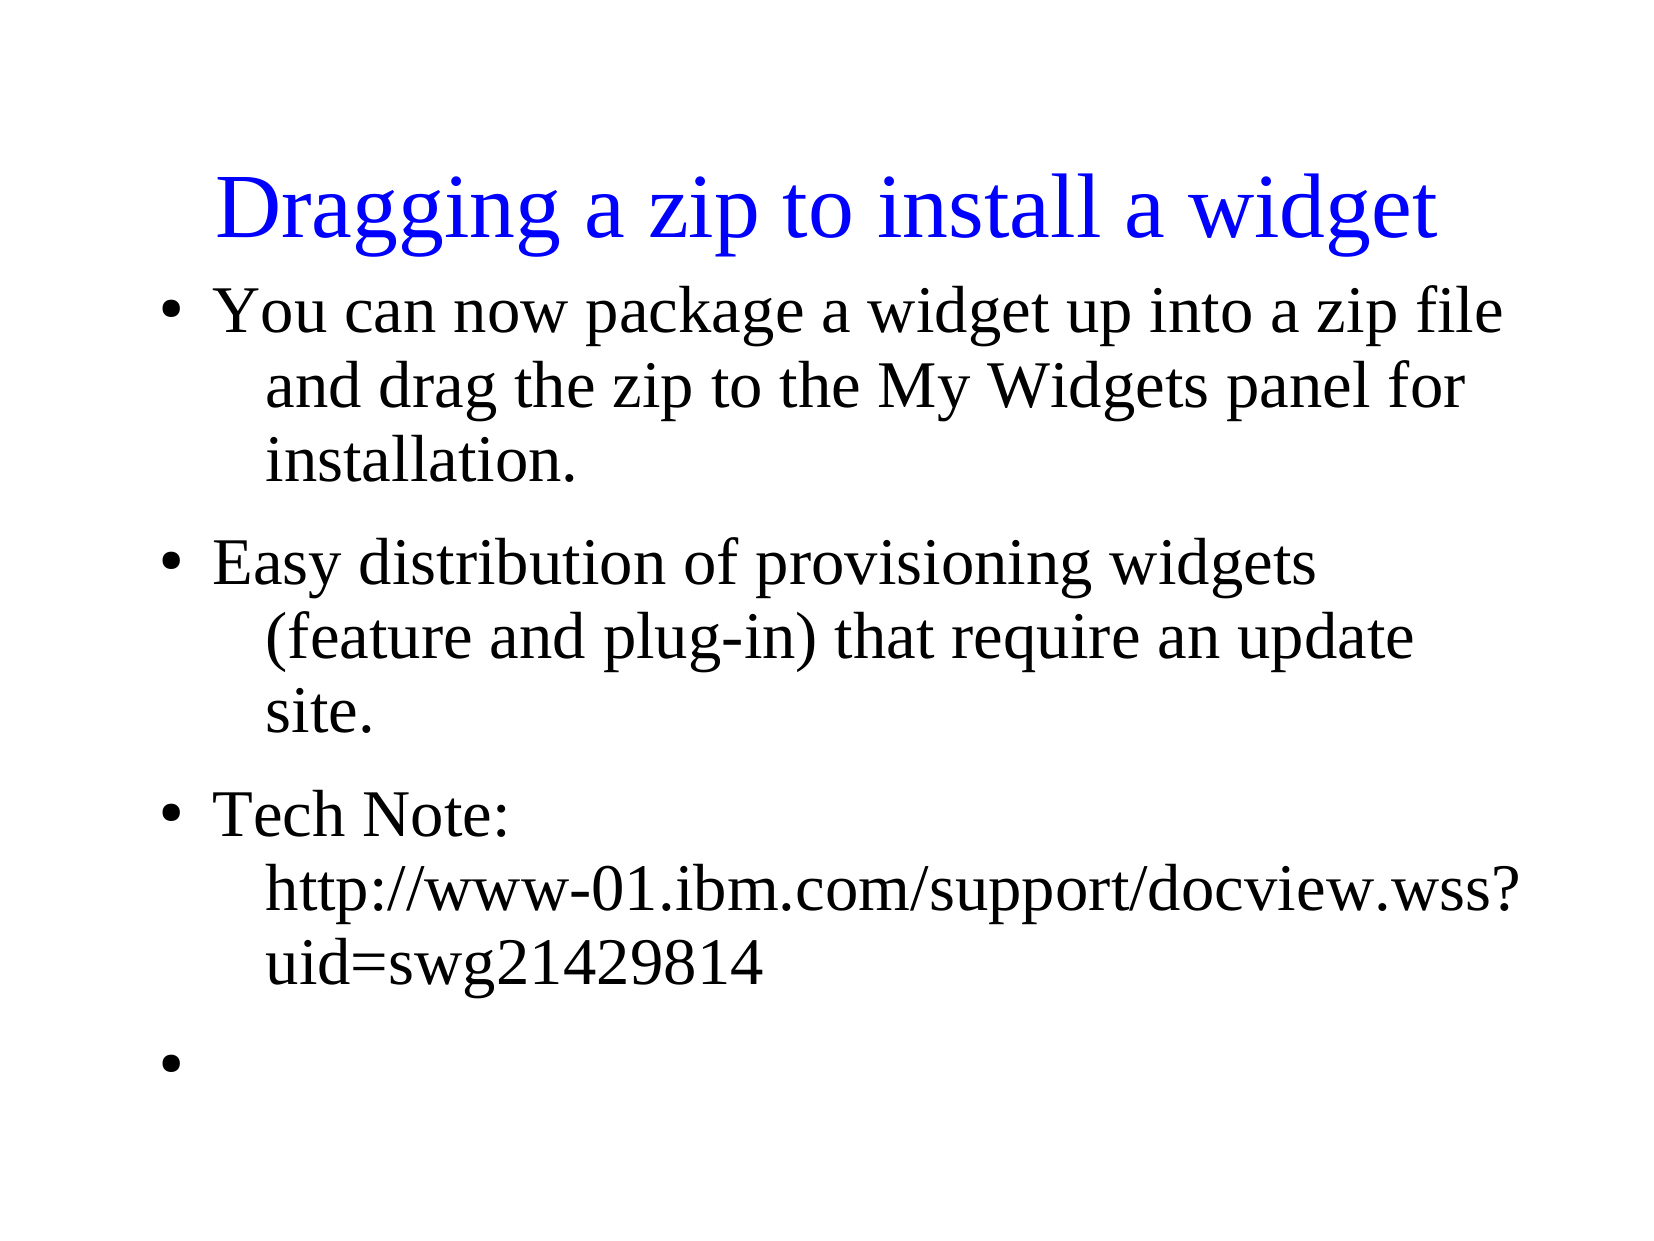

# Dragging a zip to install a widget
You can now package a widget up into a zip file and drag the zip to the My Widgets panel for installation.
Easy distribution of provisioning widgets (feature and plug-in) that require an update site.
Tech Note: http://www-01.ibm.com/support/docview.wss?uid=swg21429814